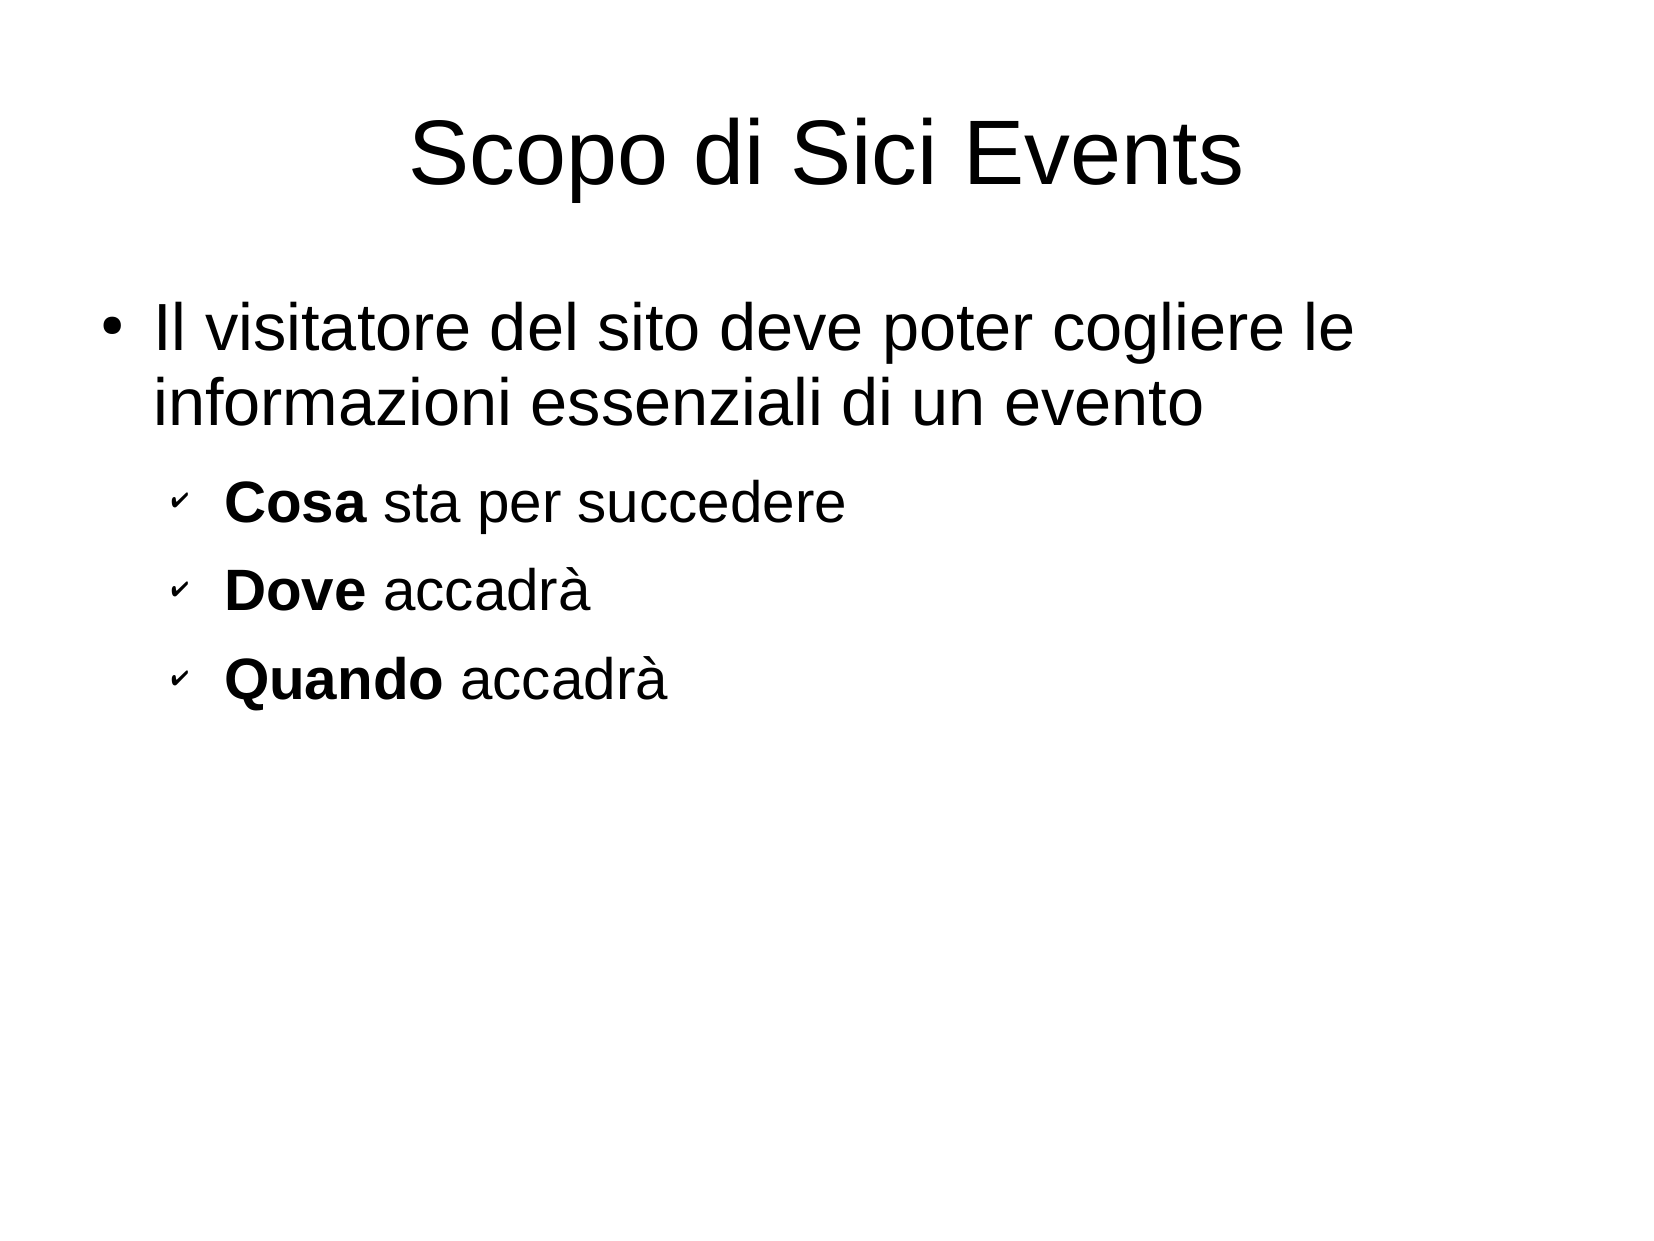

# Scopo di Sici Events
Il visitatore del sito deve poter cogliere le informazioni essenziali di un evento
Cosa sta per succedere
Dove accadrà
Quando accadrà